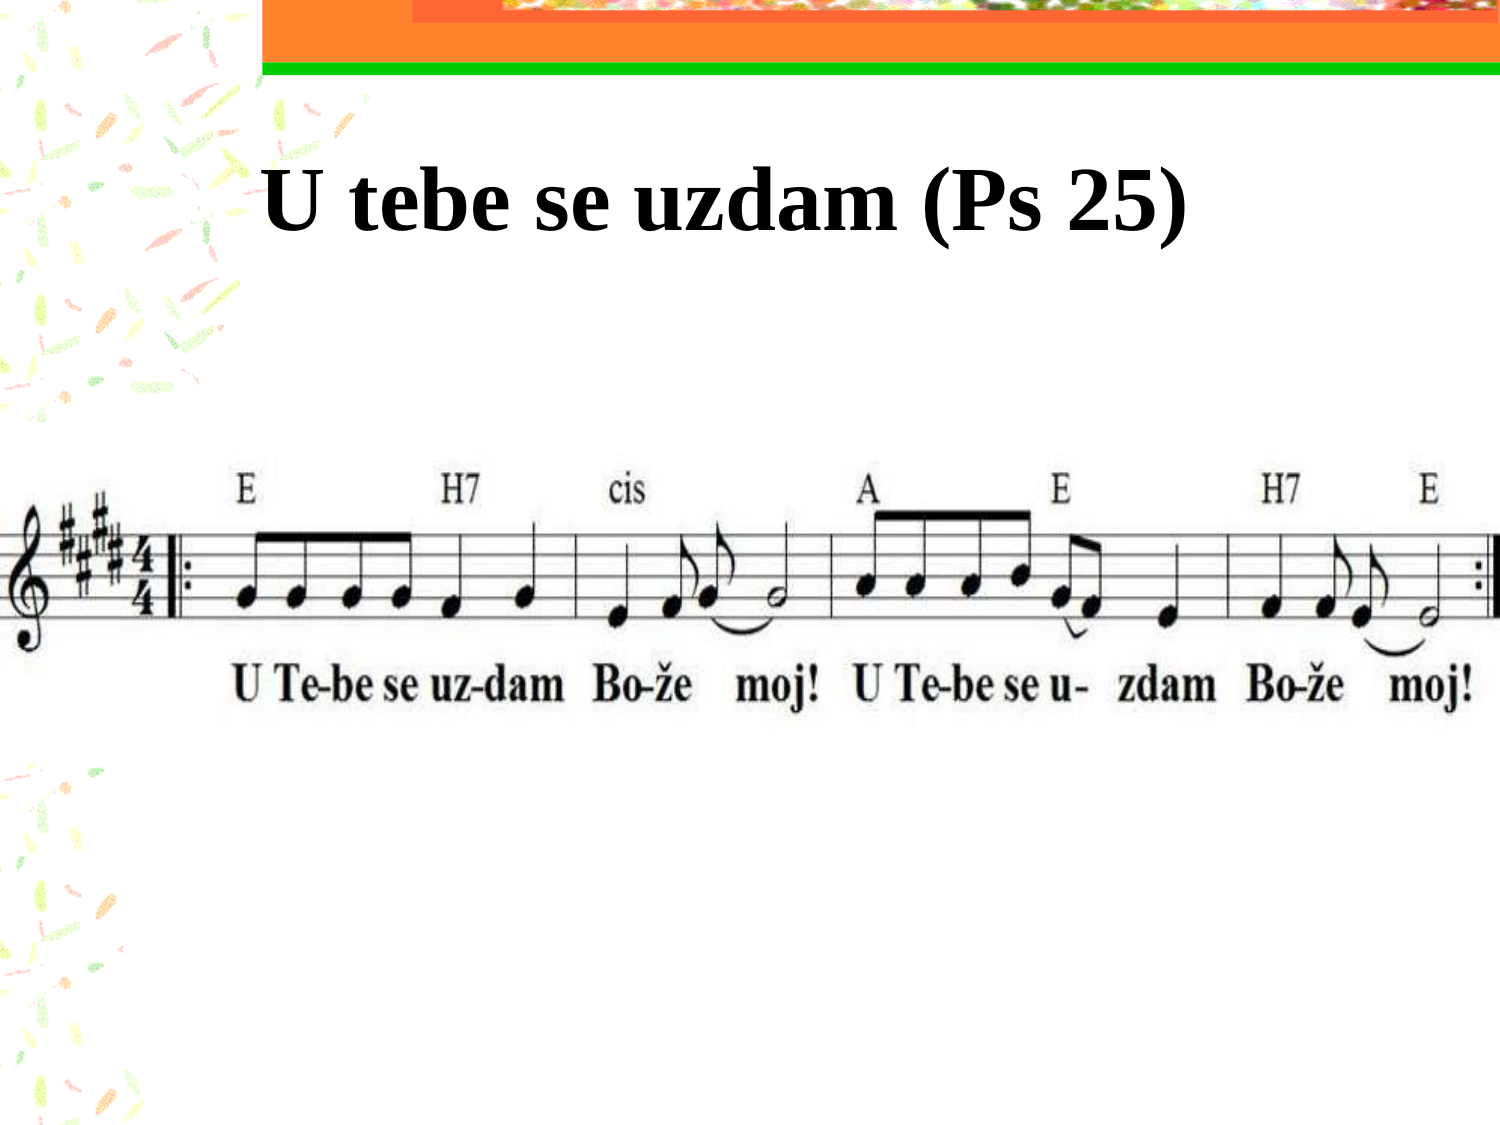

# U tebe se uzdam (Ps 25)